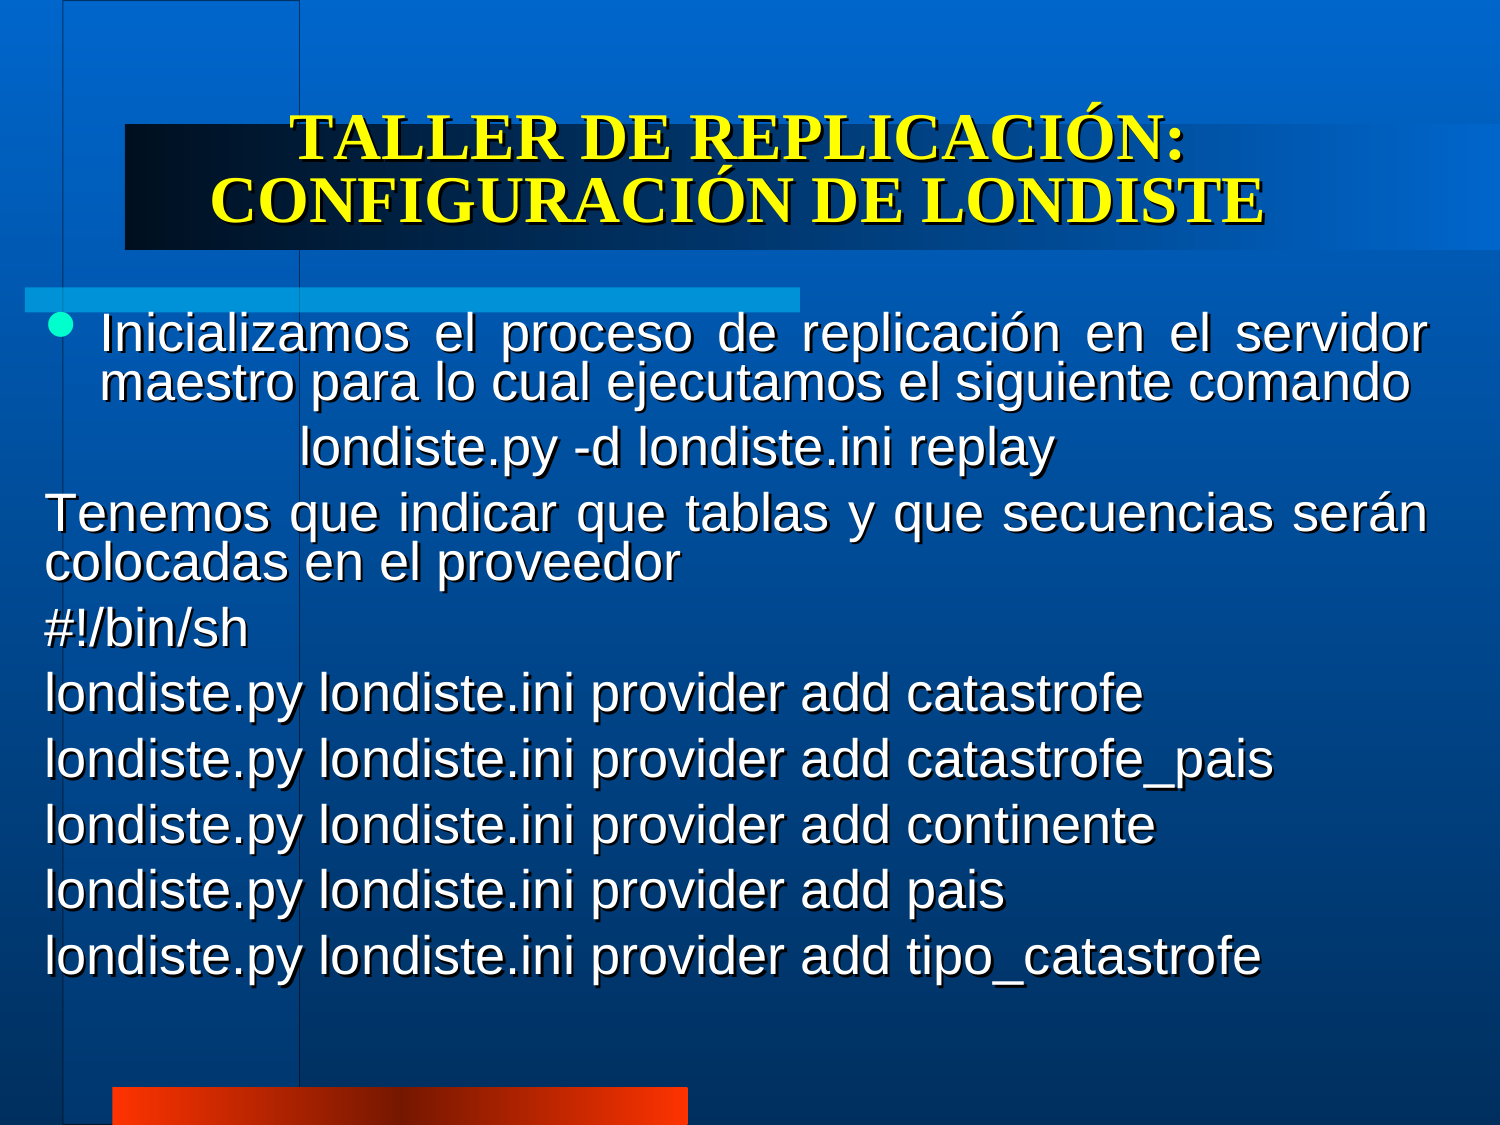

# TALLER DE REPLICACIÓN: CONFIGURACIÓN DE LONDISTE
Inicializamos el proceso de replicación en el servidor maestro para lo cual ejecutamos el siguiente comando
 londiste.py -d londiste.ini replay
Tenemos que indicar que tablas y que secuencias serán colocadas en el proveedor
#!/bin/sh
londiste.py londiste.ini provider add catastrofe
londiste.py londiste.ini provider add catastrofe_pais
londiste.py londiste.ini provider add continente
londiste.py londiste.ini provider add pais
londiste.py londiste.ini provider add tipo_catastrofe